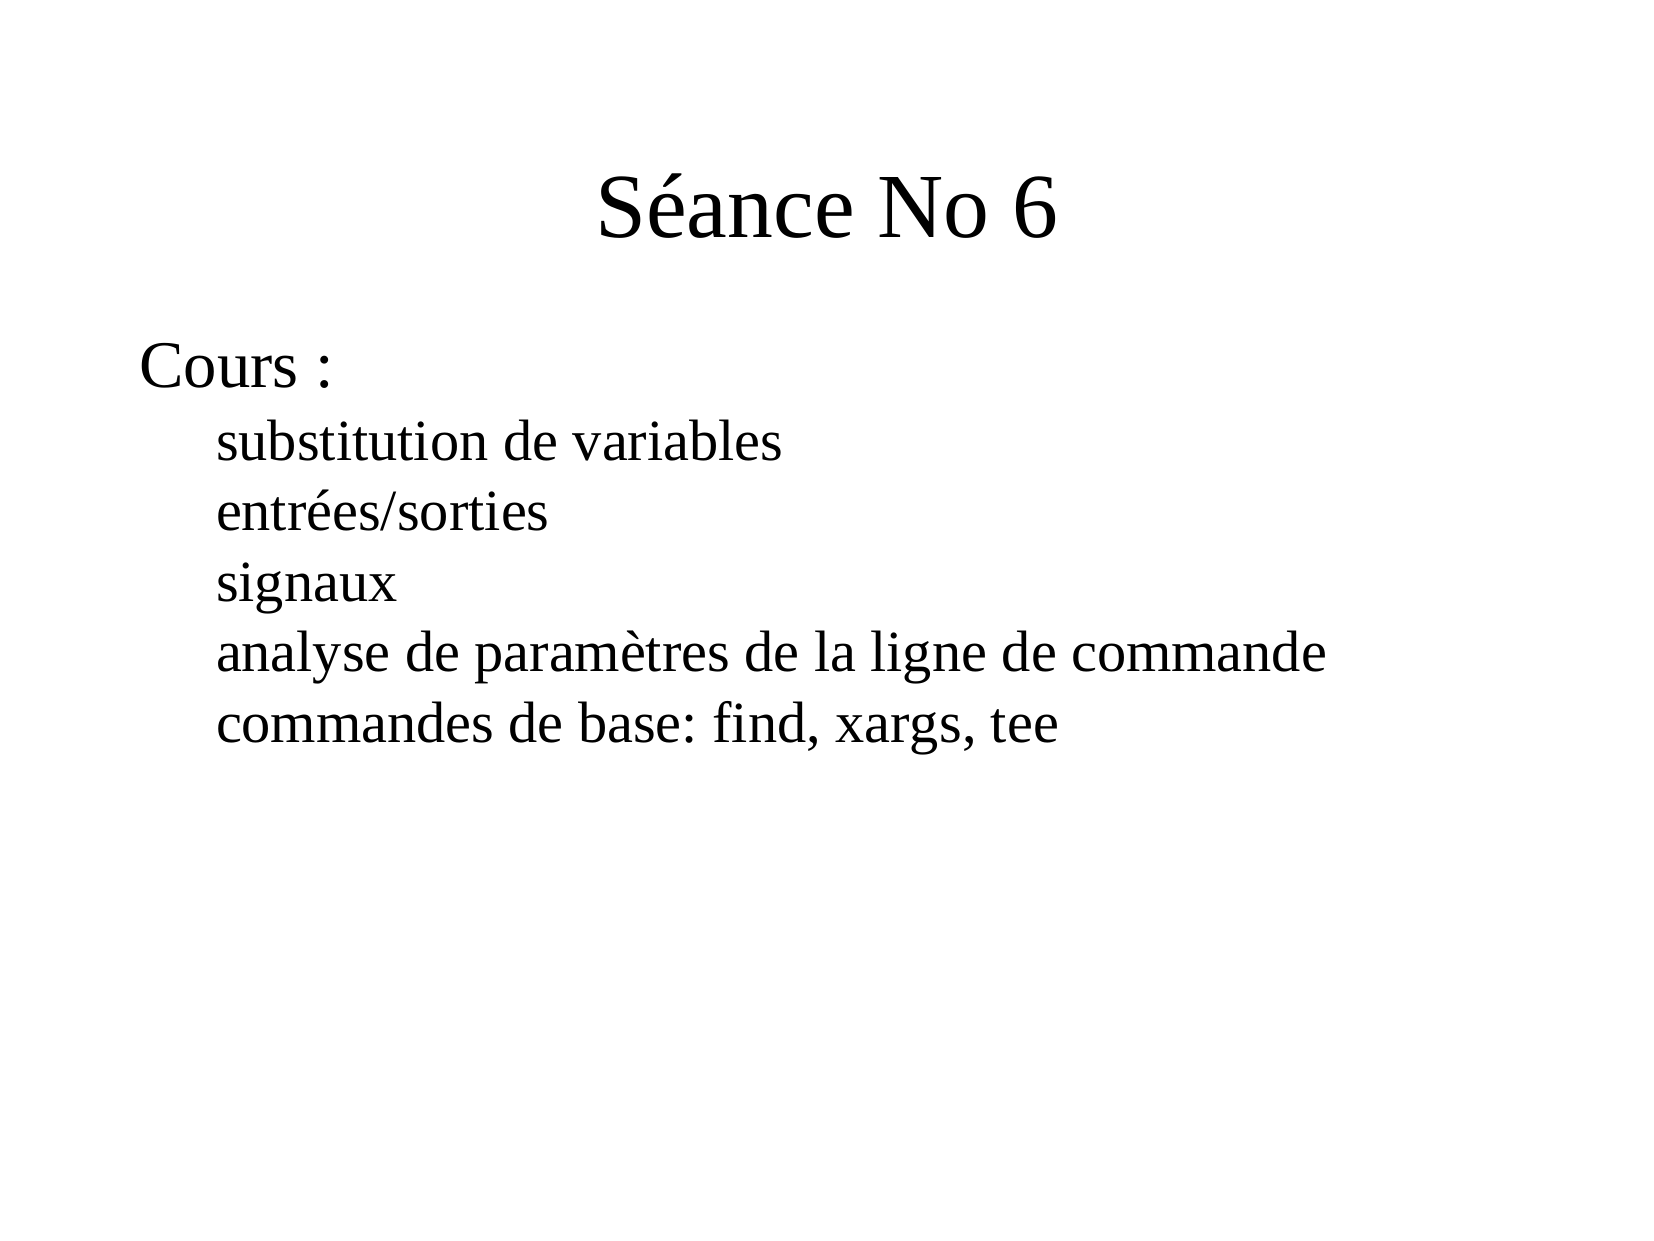

# Séance No 6
Cours :
substitution de variables
entrées/sorties
signaux
analyse de paramètres de la ligne de commande
commandes de base: find, xargs, tee